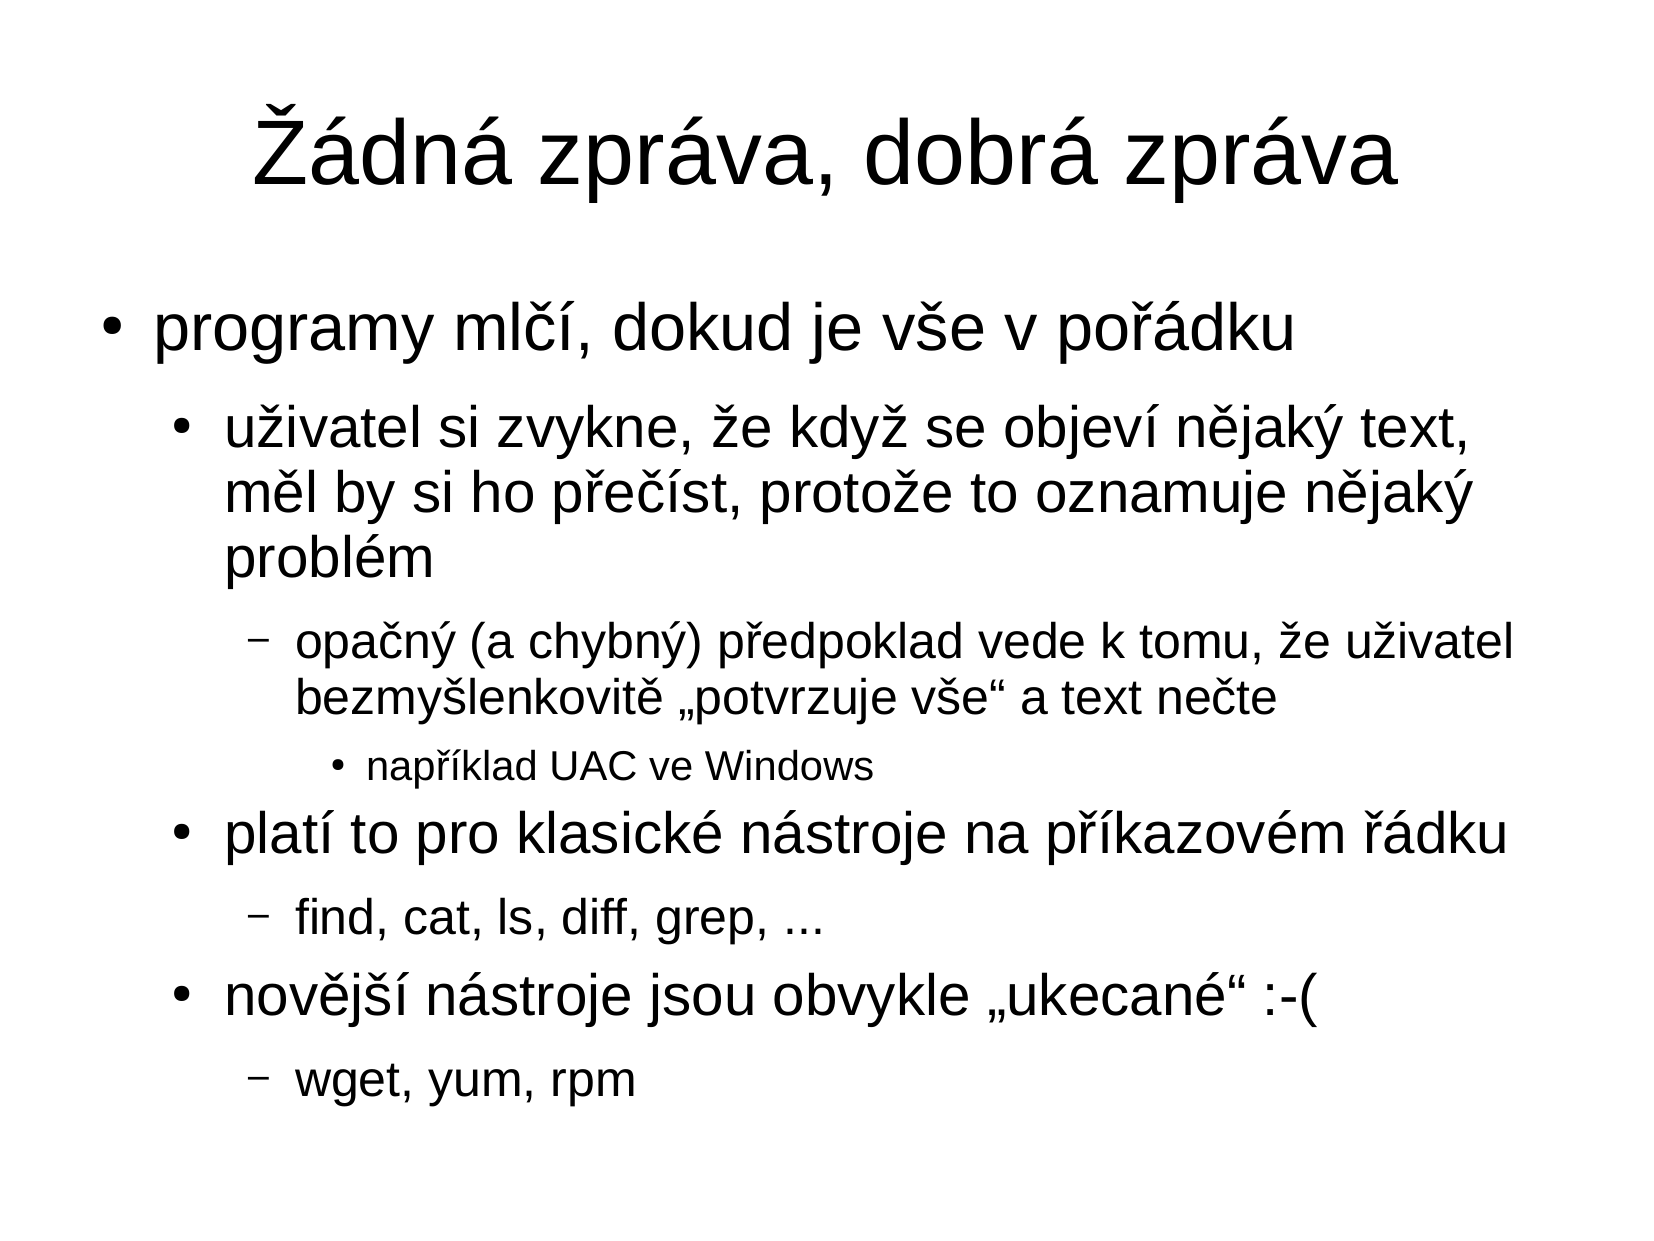

# Žádná zpráva, dobrá zpráva
programy mlčí, dokud je vše v pořádku
uživatel si zvykne, že když se objeví nějaký text, měl by si ho přečíst, protože to oznamuje nějaký problém
opačný (a chybný) předpoklad vede k tomu, že uživatel bezmyšlenkovitě „potvrzuje vše“ a text nečte
například UAC ve Windows
platí to pro klasické nástroje na příkazovém řádku
find, cat, ls, diff, grep, ...
novější nástroje jsou obvykle „ukecané“ :-(
wget, yum, rpm